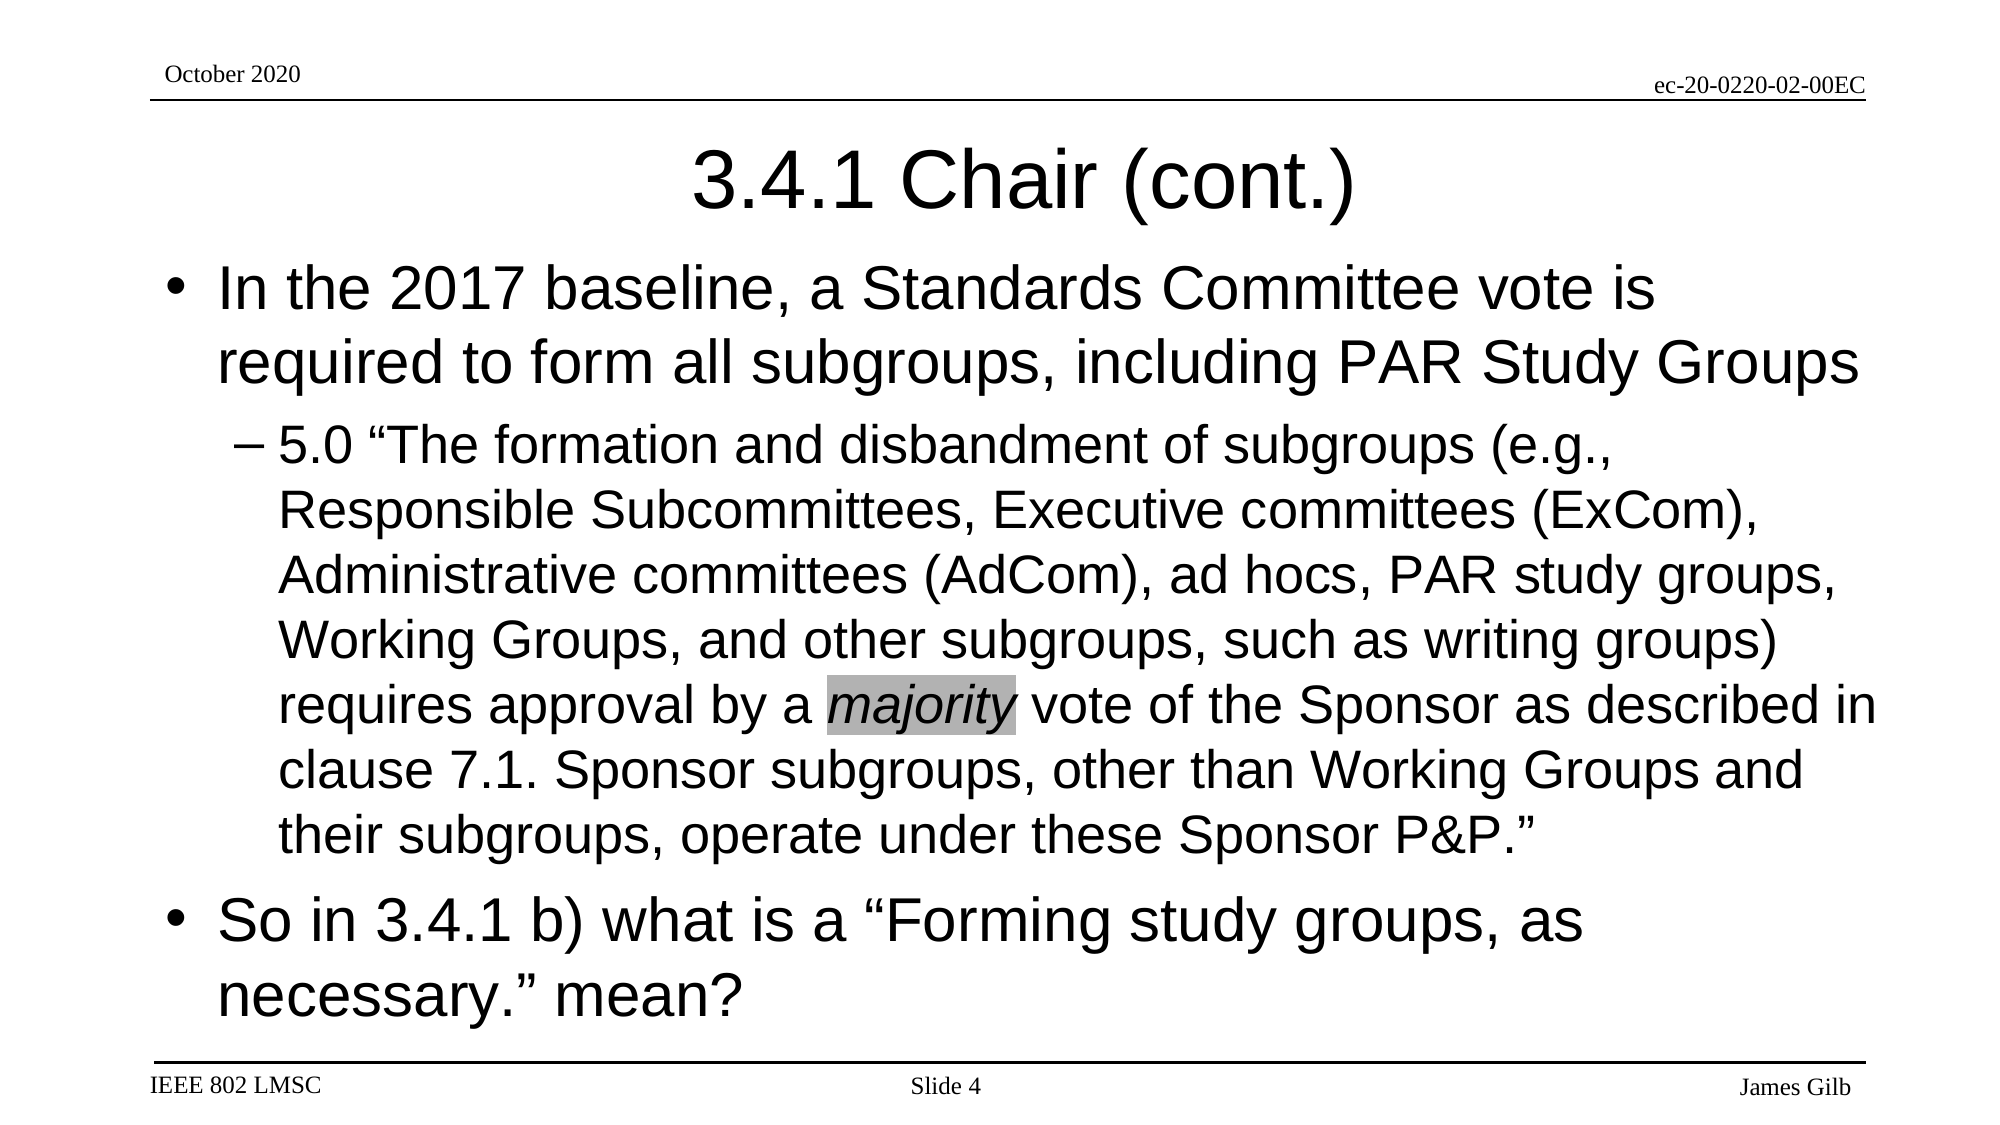

# 3.4.1 Chair (cont.)
In the 2017 baseline, a Standards Committee vote is required to form all subgroups, including PAR Study Groups
5.0 “The formation and disbandment of subgroups (e.g., Responsible Subcommittees, Executive committees (ExCom), Administrative committees (AdCom), ad hocs, PAR study groups, Working Groups, and other subgroups, such as writing groups) requires approval by a majority vote of the Sponsor as described in clause 7.1. Sponsor subgroups, other than Working Groups and their subgroups, operate under these Sponsor P&P.”
So in 3.4.1 b) what is a “Forming study groups, as necessary.” mean?
4